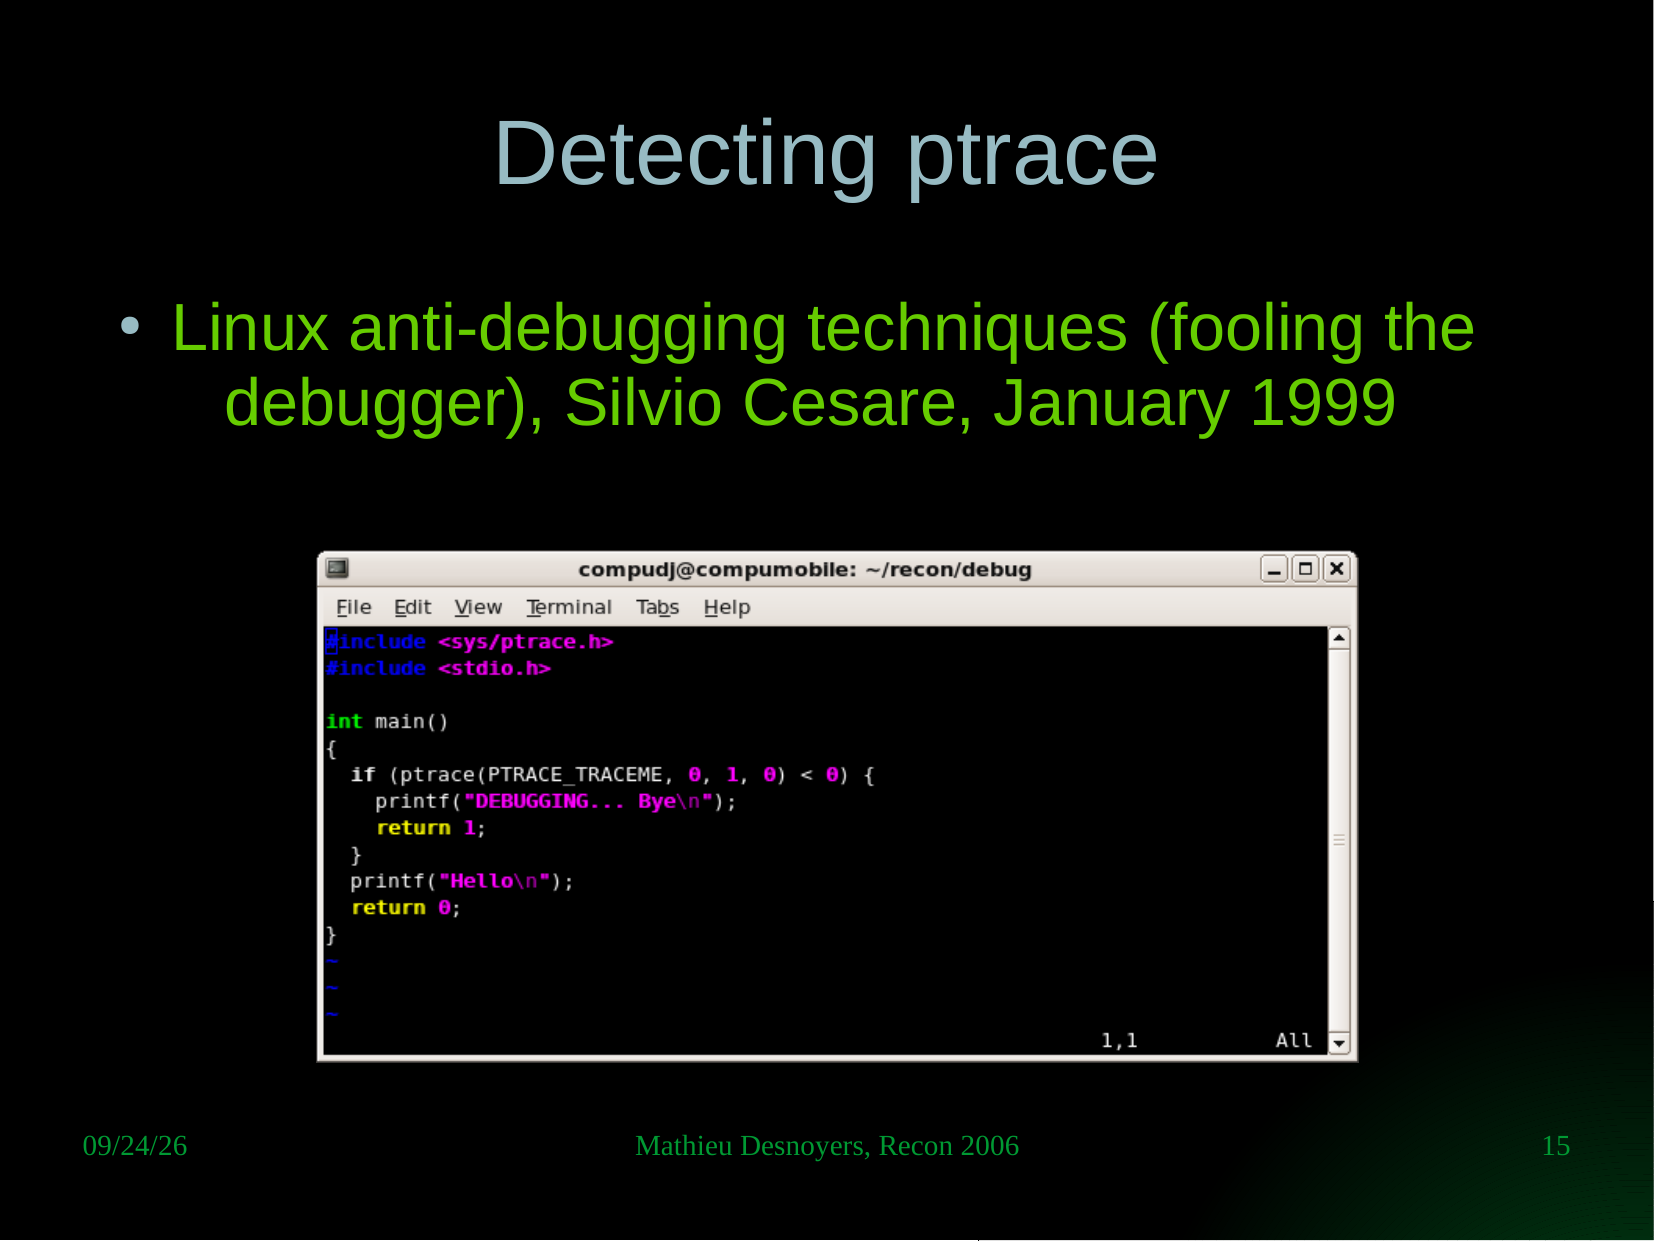

# Detecting ptrace
Linux anti-debugging techniques (fooling the debugger), Silvio Cesare, January 1999
Mathieu Desnoyers, Recon 2006
15